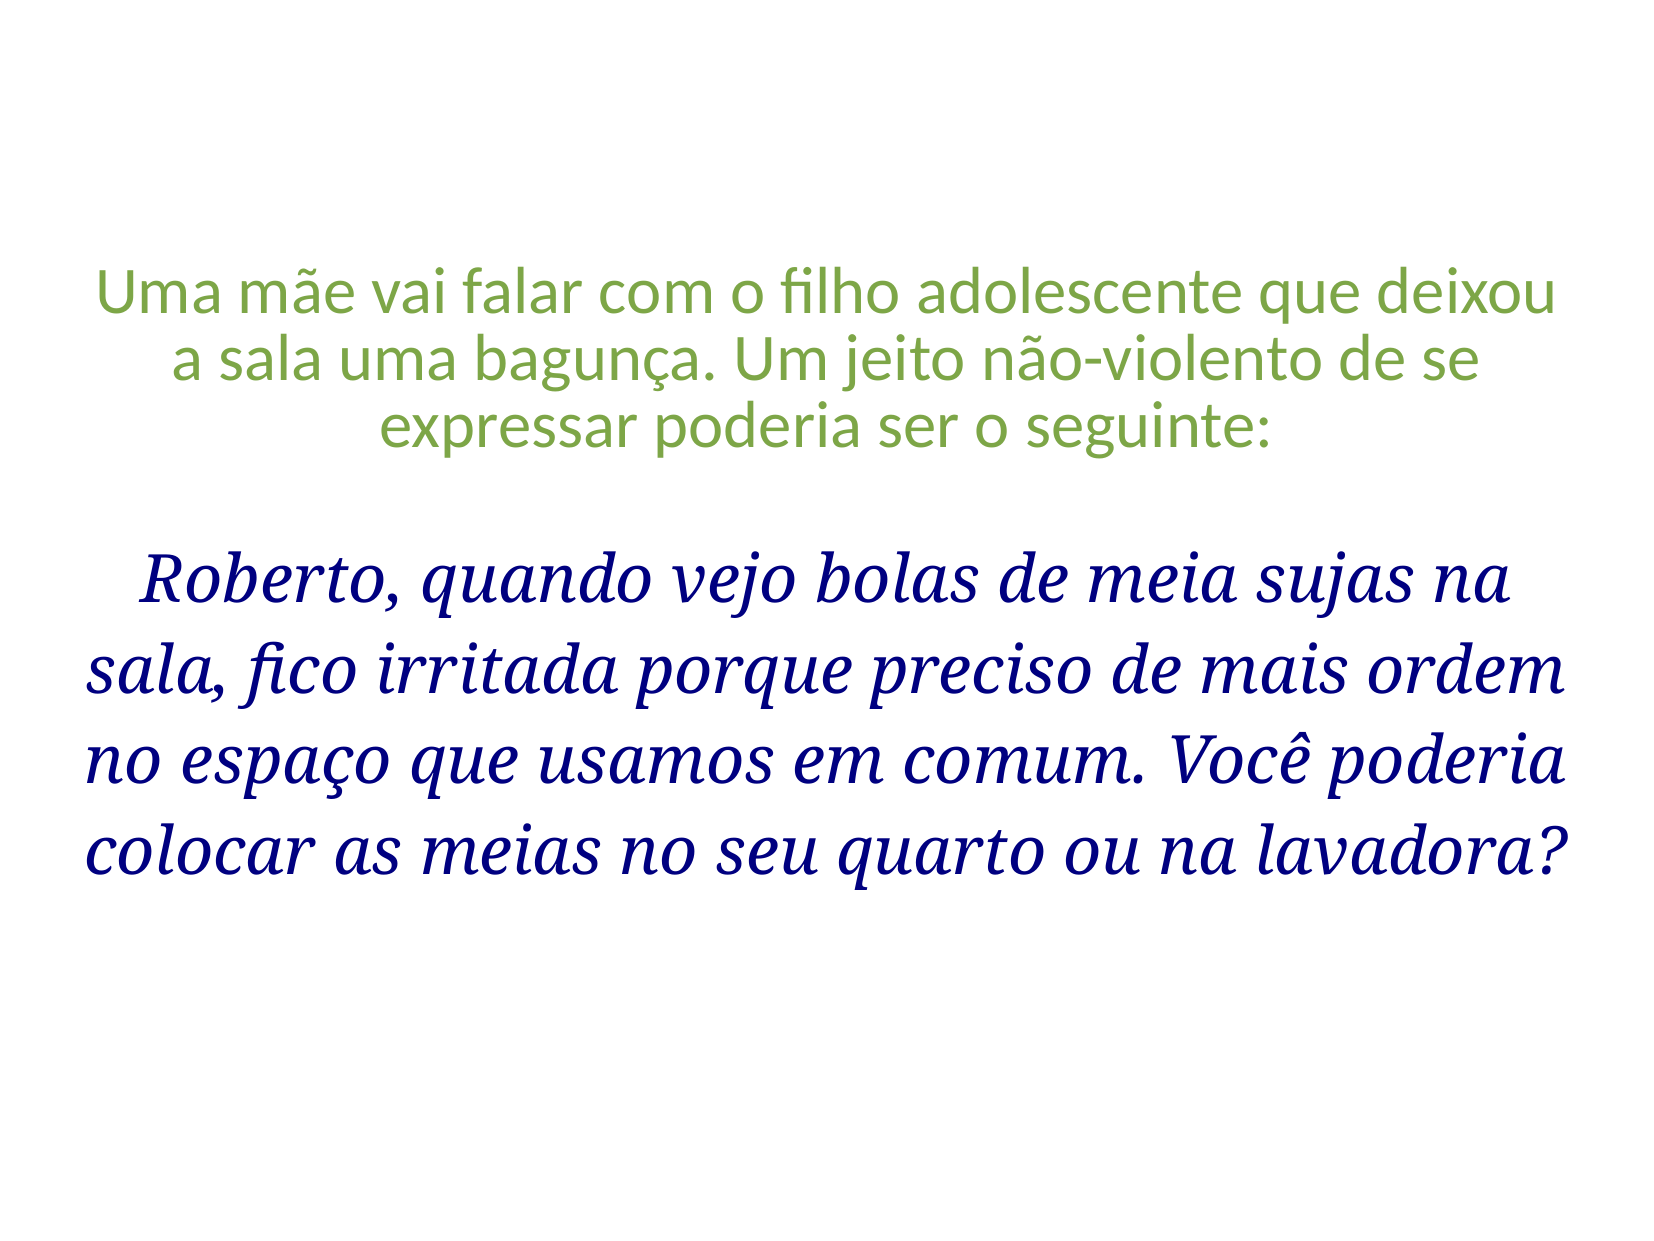

# Uma mãe vai falar com o filho adolescente que deixou a sala uma bagunça. Um jeito não-violento de se expressar poderia ser o seguinte:
Roberto, quando vejo bolas de meia sujas na sala, fico irritada porque preciso de mais ordem no espaço que usamos em comum. Você poderia colocar as meias no seu quarto ou na lavadora?